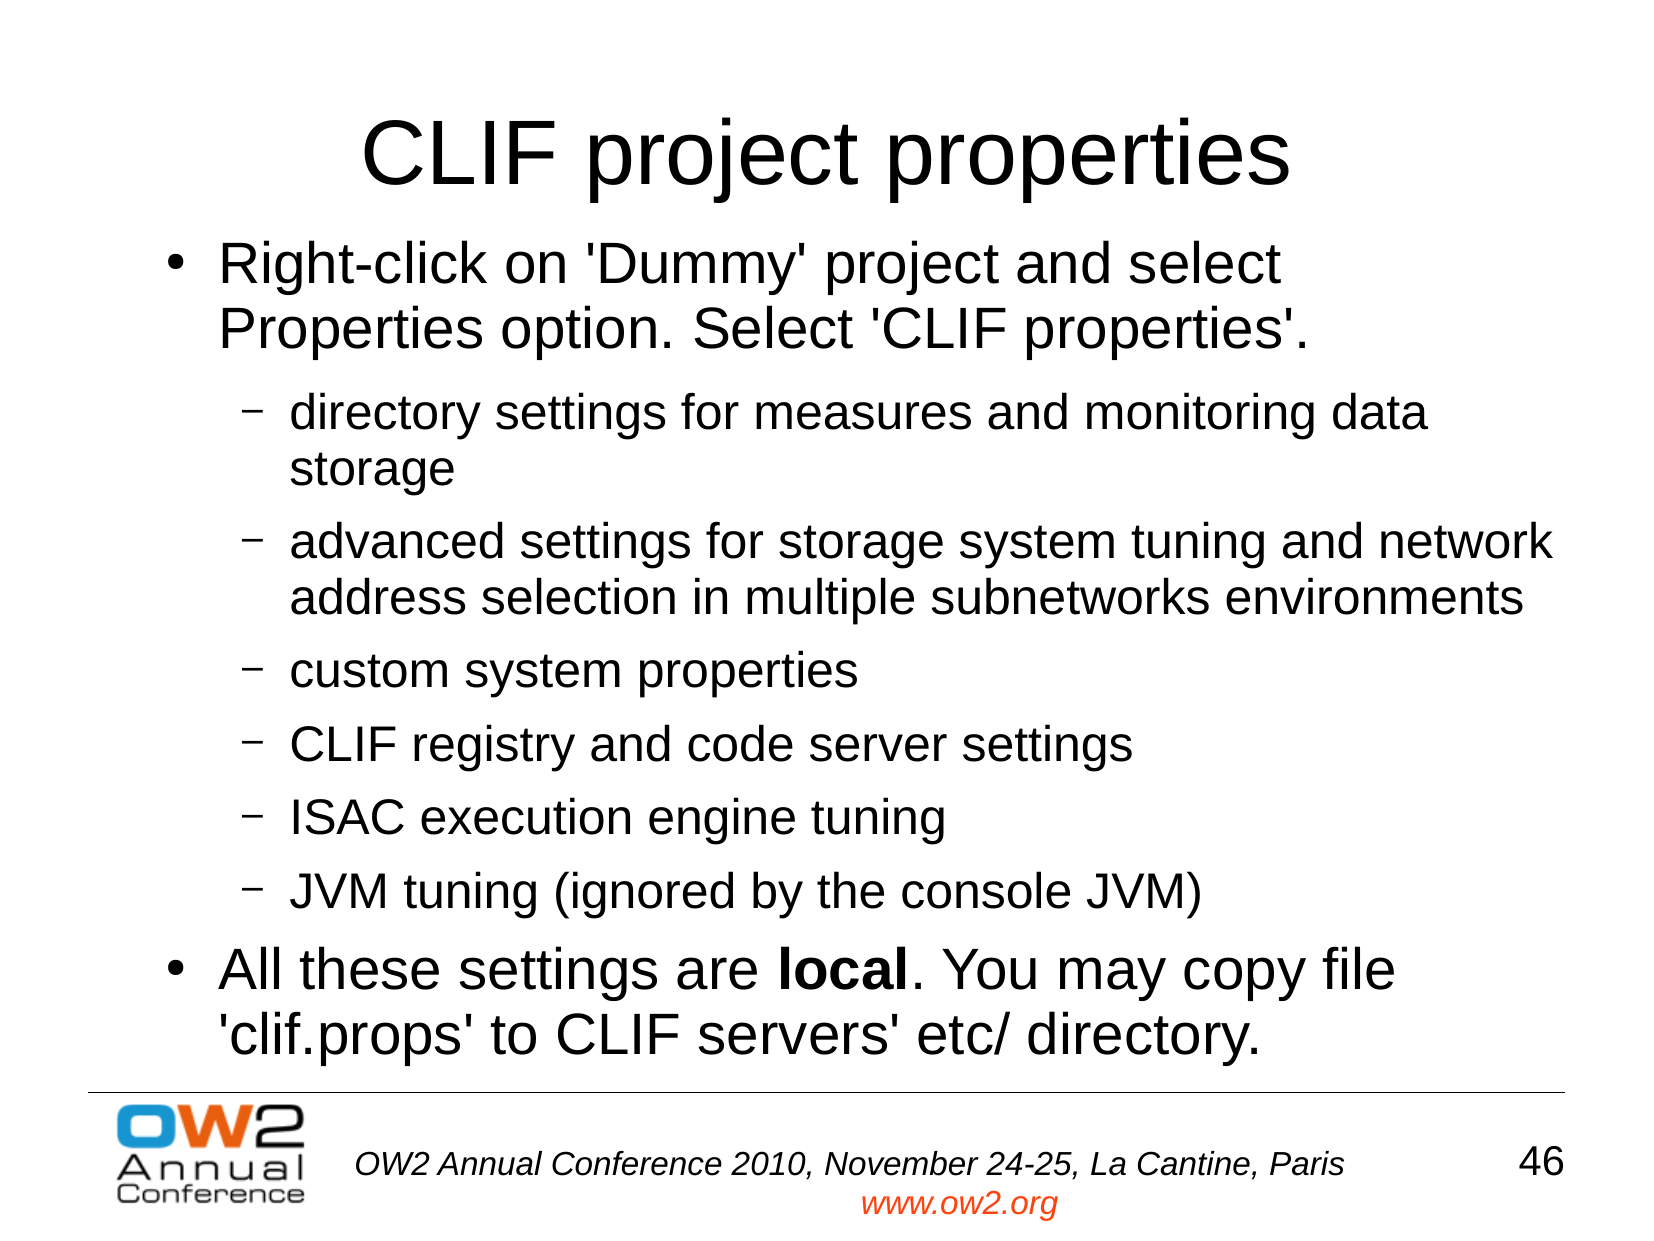

# CLIF project properties
Right-click on 'Dummy' project and select Properties option. Select 'CLIF properties'.
directory settings for measures and monitoring data storage
advanced settings for storage system tuning and network address selection in multiple subnetworks environments
custom system properties
CLIF registry and code server settings
ISAC execution engine tuning
JVM tuning (ignored by the console JVM)
All these settings are local. You may copy file 'clif.props' to CLIF servers' etc/ directory.